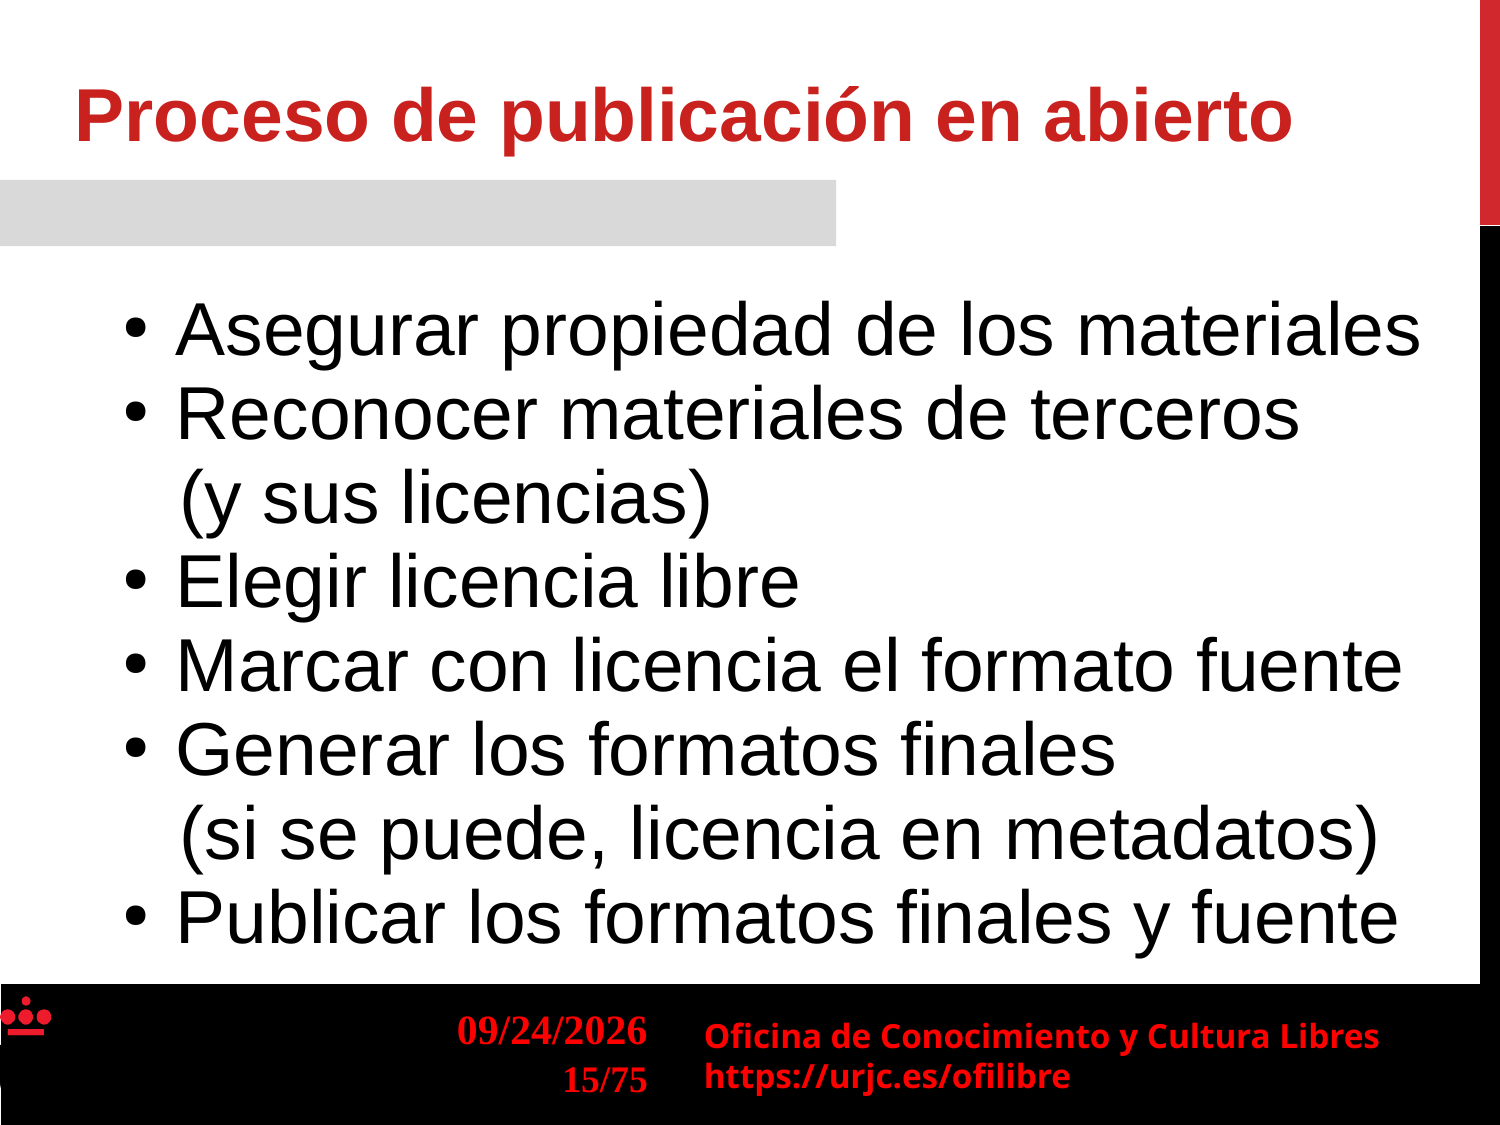

#
Proceso de publicación en abierto
Asegurar propiedad de los materiales
Reconocer materiales de terceros
	(y sus licencias)
Elegir licencia libre
Marcar con licencia el formato fuente
Generar los formatos finales
	(si se puede, licencia en metadatos)
Publicar los formatos finales y fuente